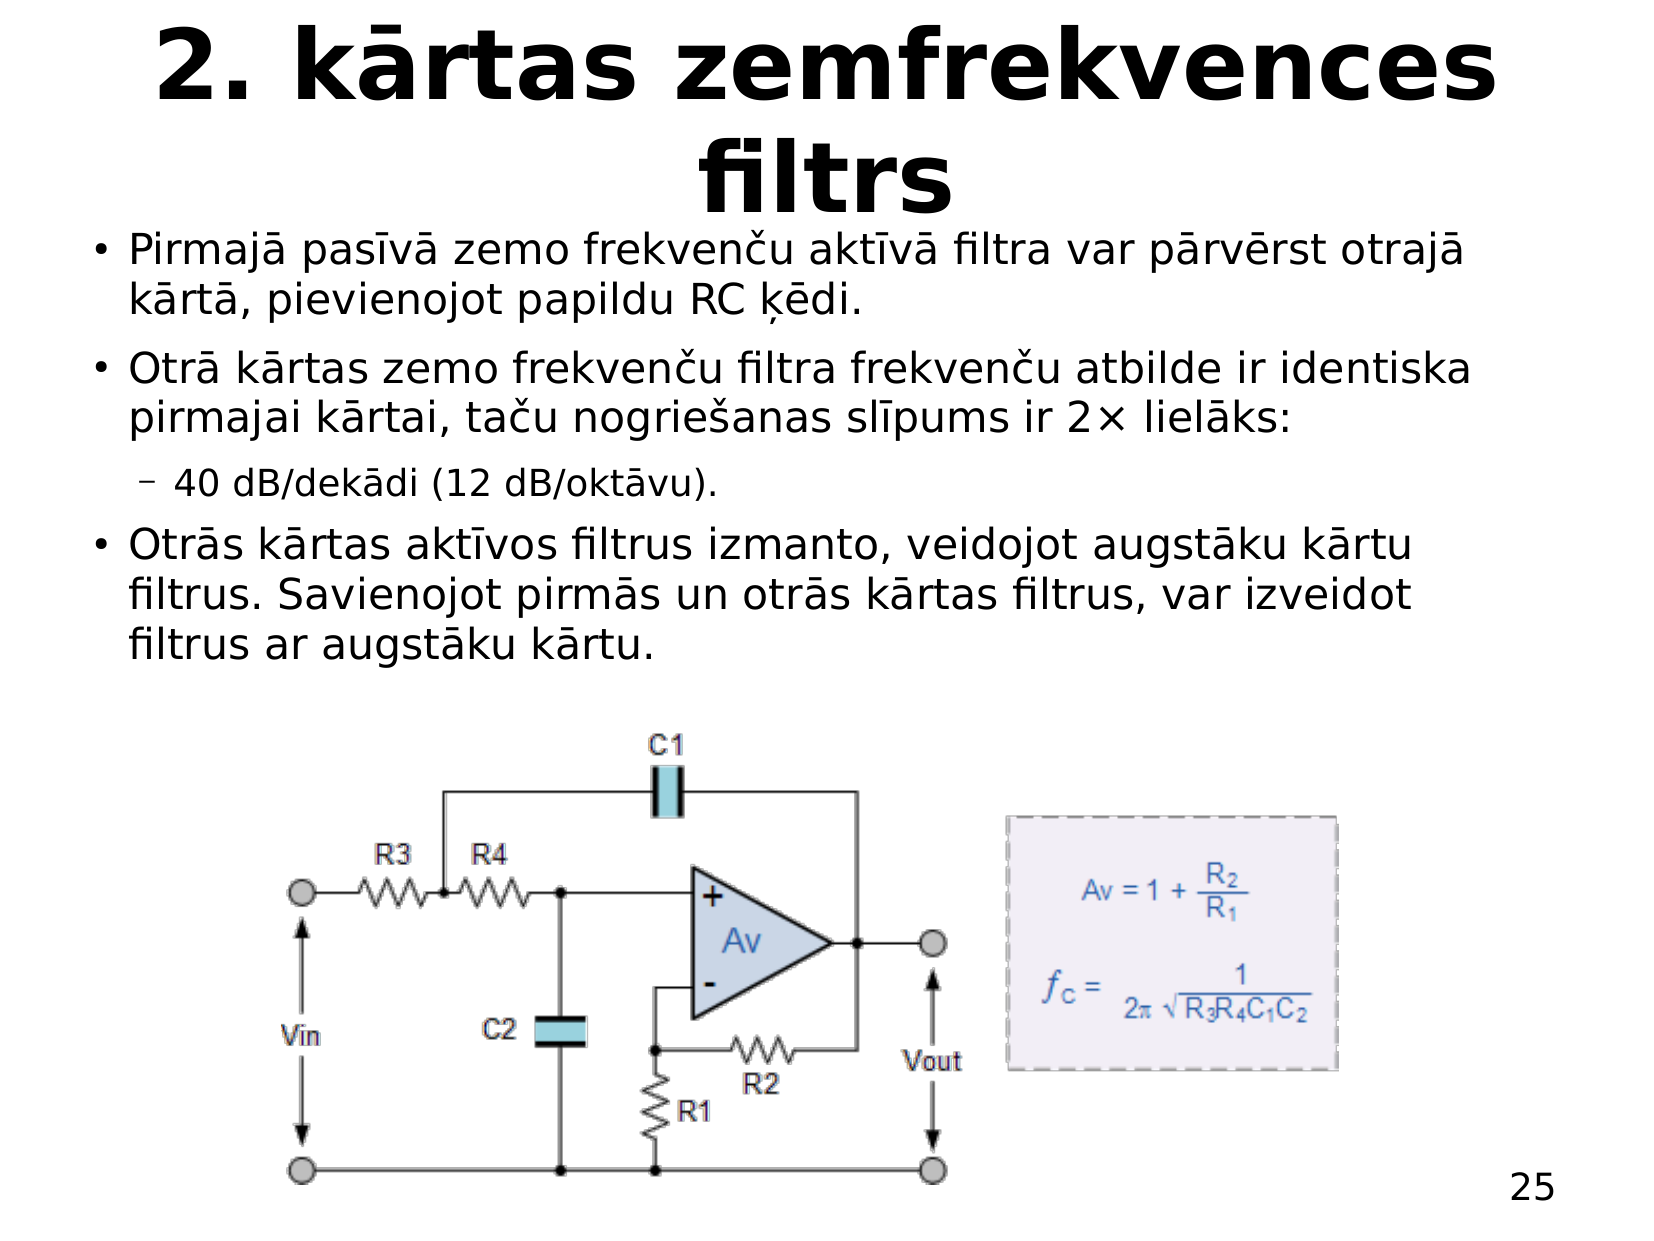

# 2. kārtas zemfrekvences filtrs
Pirmajā pasīvā zemo frekvenču aktīvā filtra var pārvērst otrajā kārtā, pievienojot papildu RC ķēdi.
Otrā kārtas zemo frekvenču filtra frekvenču atbilde ir identiska pirmajai kārtai, taču nogriešanas slīpums ir 2× lielāks:
40 dB/dekādi (12 dB/oktāvu).
Otrās kārtas aktīvos filtrus izmanto, veidojot augstāku kārtu filtrus. Savienojot pirmās un otrās kārtas filtrus, var izveidot filtrus ar augstāku kārtu.